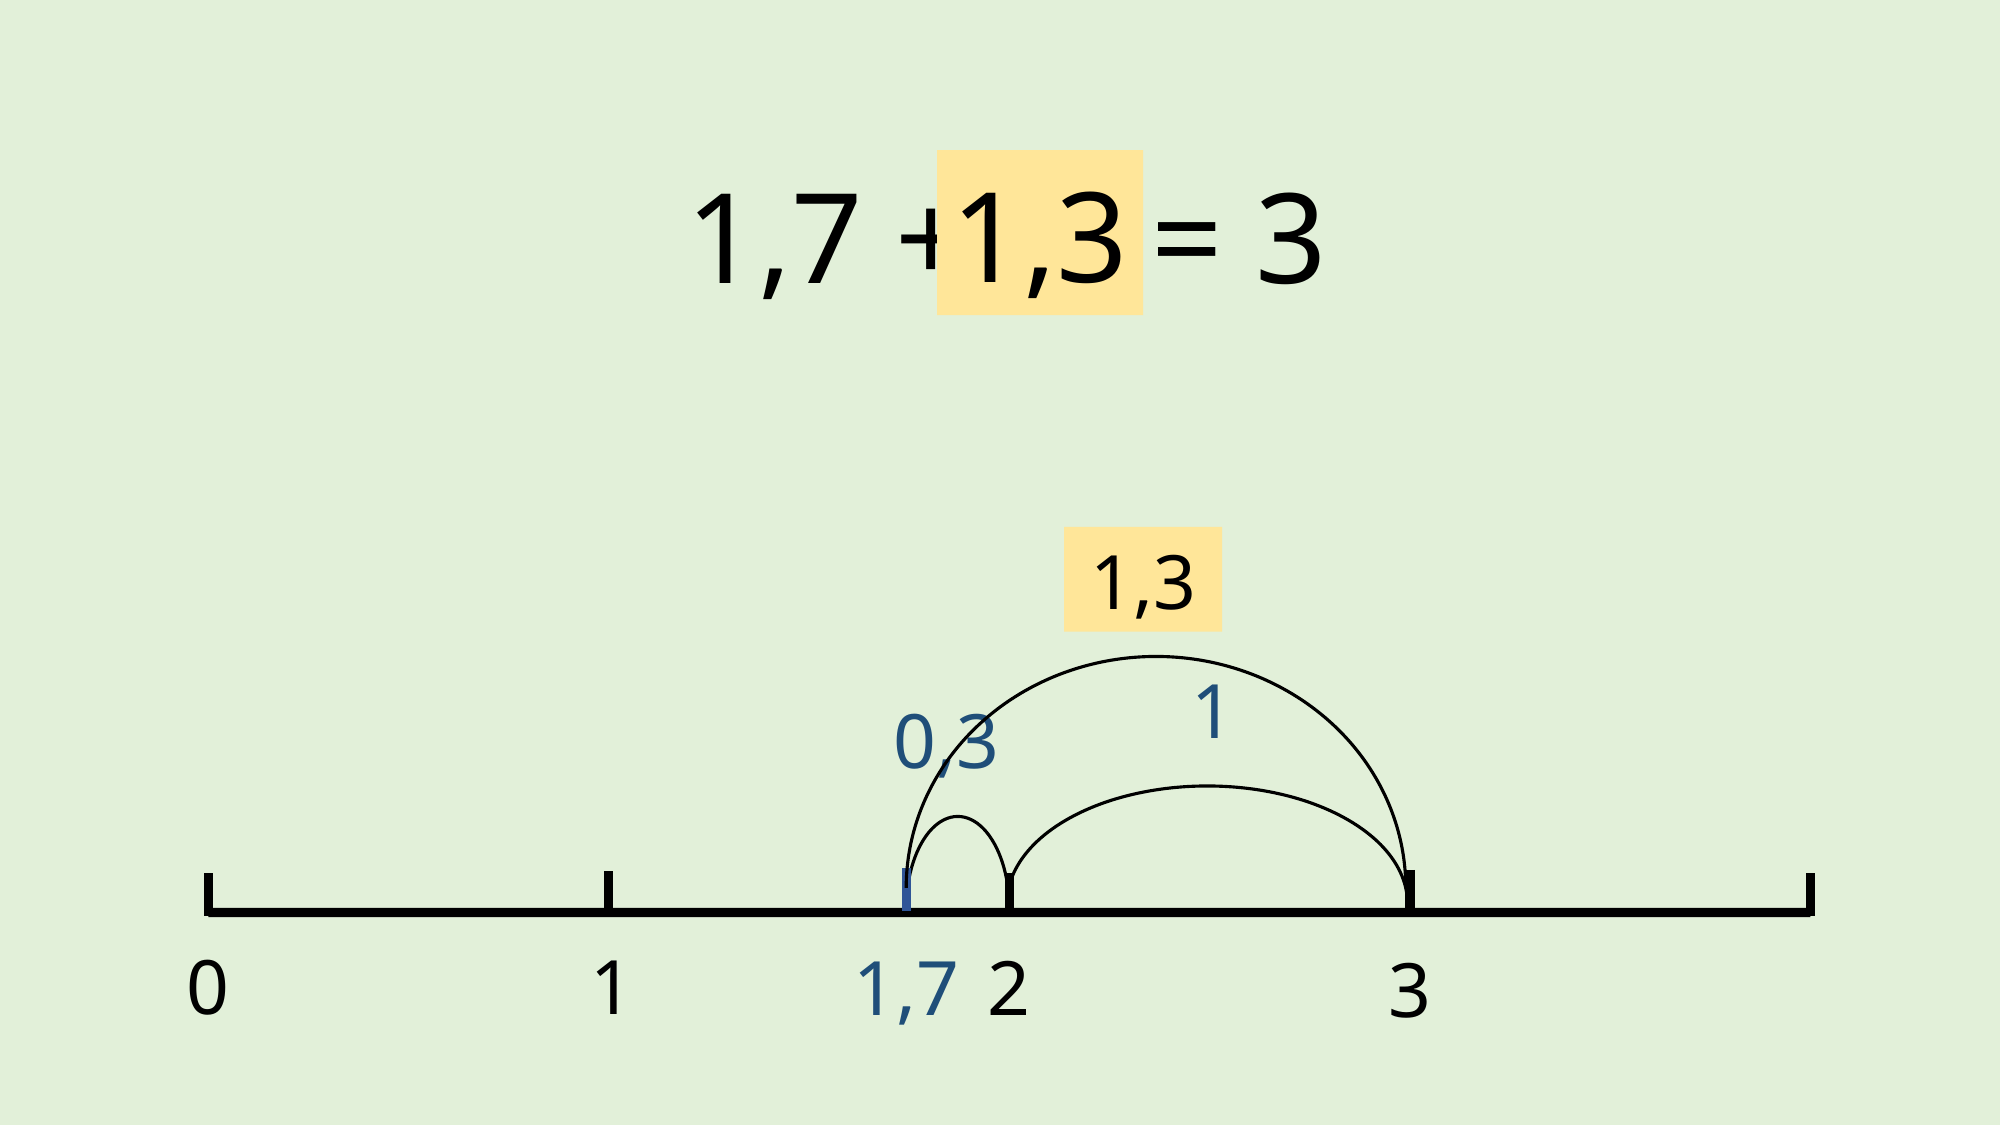

1,3
1,7 + ? = 3
1,3
1
0,3
0
1
1,7
2
3